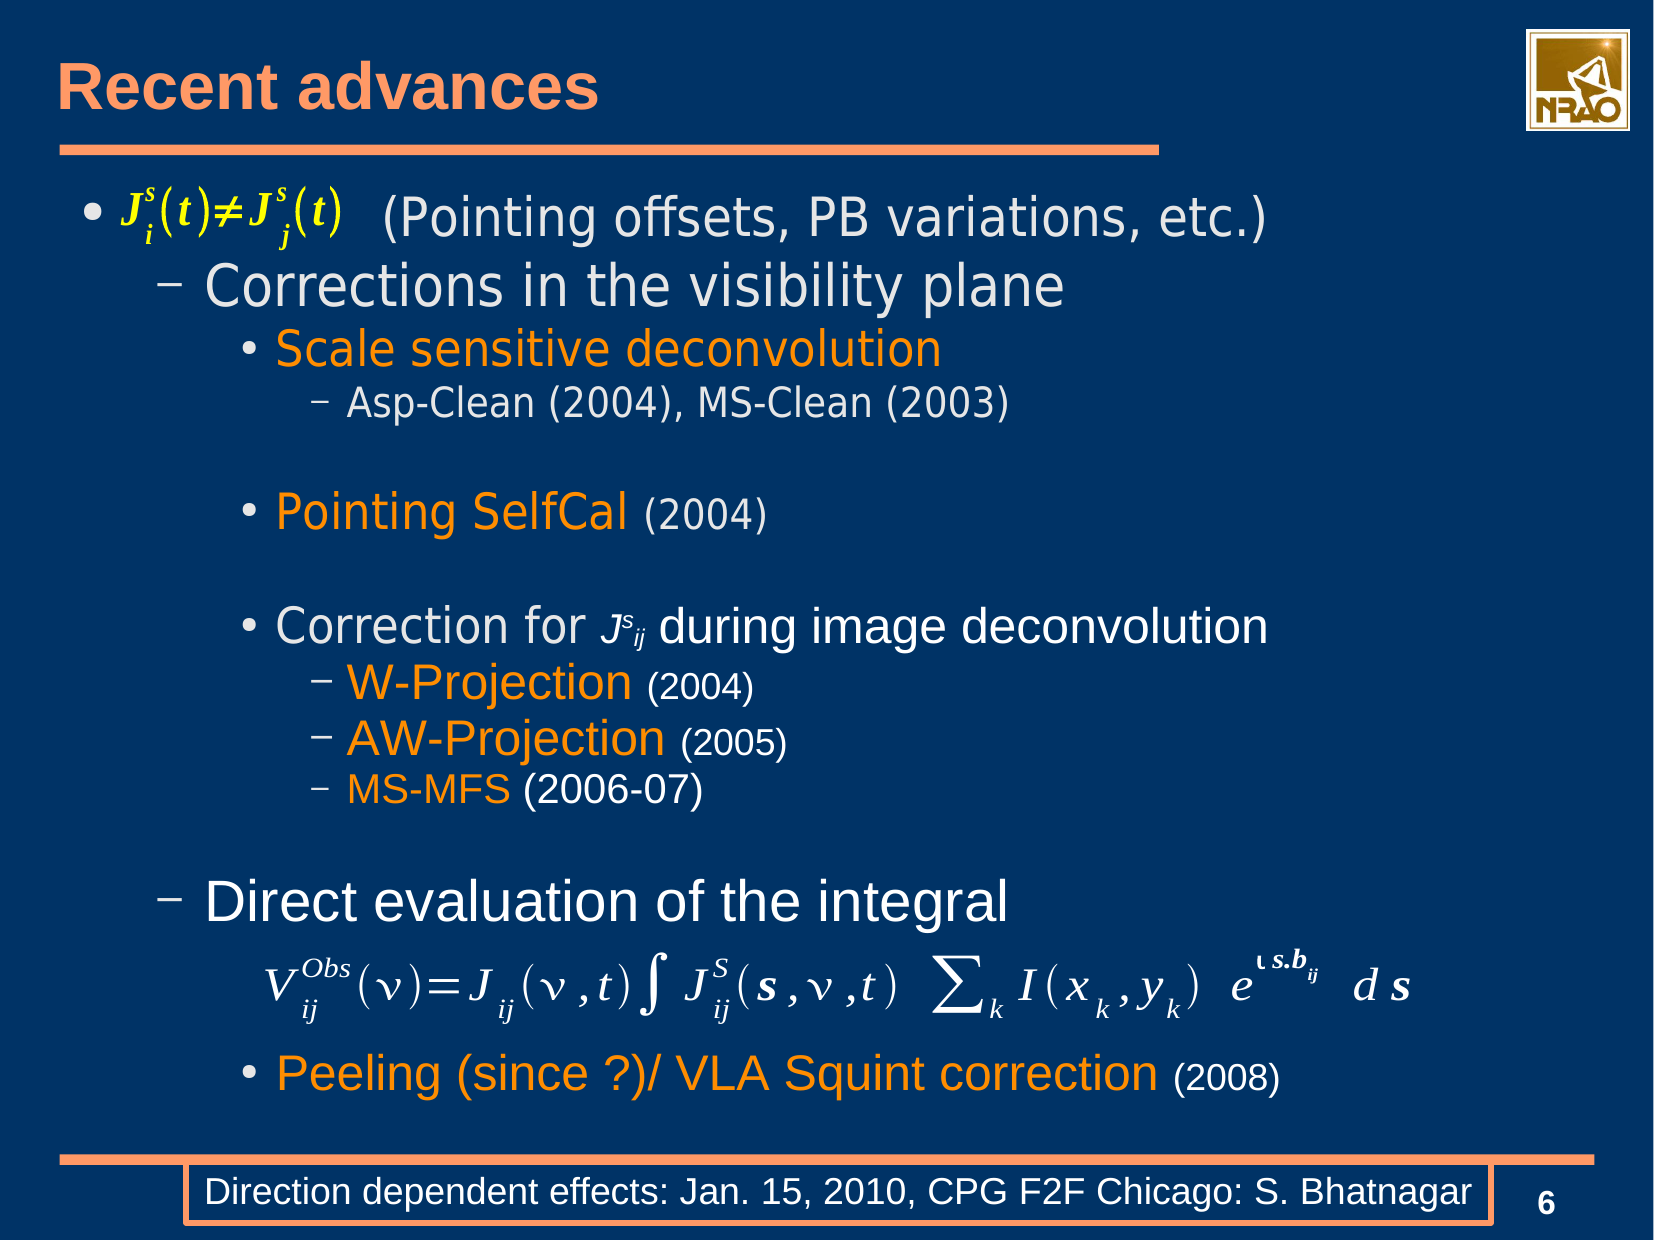

# Recent advances
 (Pointing offsets, PB variations, etc.)
Corrections in the visibility plane
Scale sensitive deconvolution
Asp-Clean (2004), MS-Clean (2003)
Pointing SelfCal (2004)
Correction for Jsij during image deconvolution
W-Projection (2004)
AW-Projection (2005)
MS-MFS (2006-07)
Direct evaluation of the integral
Peeling (since ?)/ VLA Squint correction (2008)